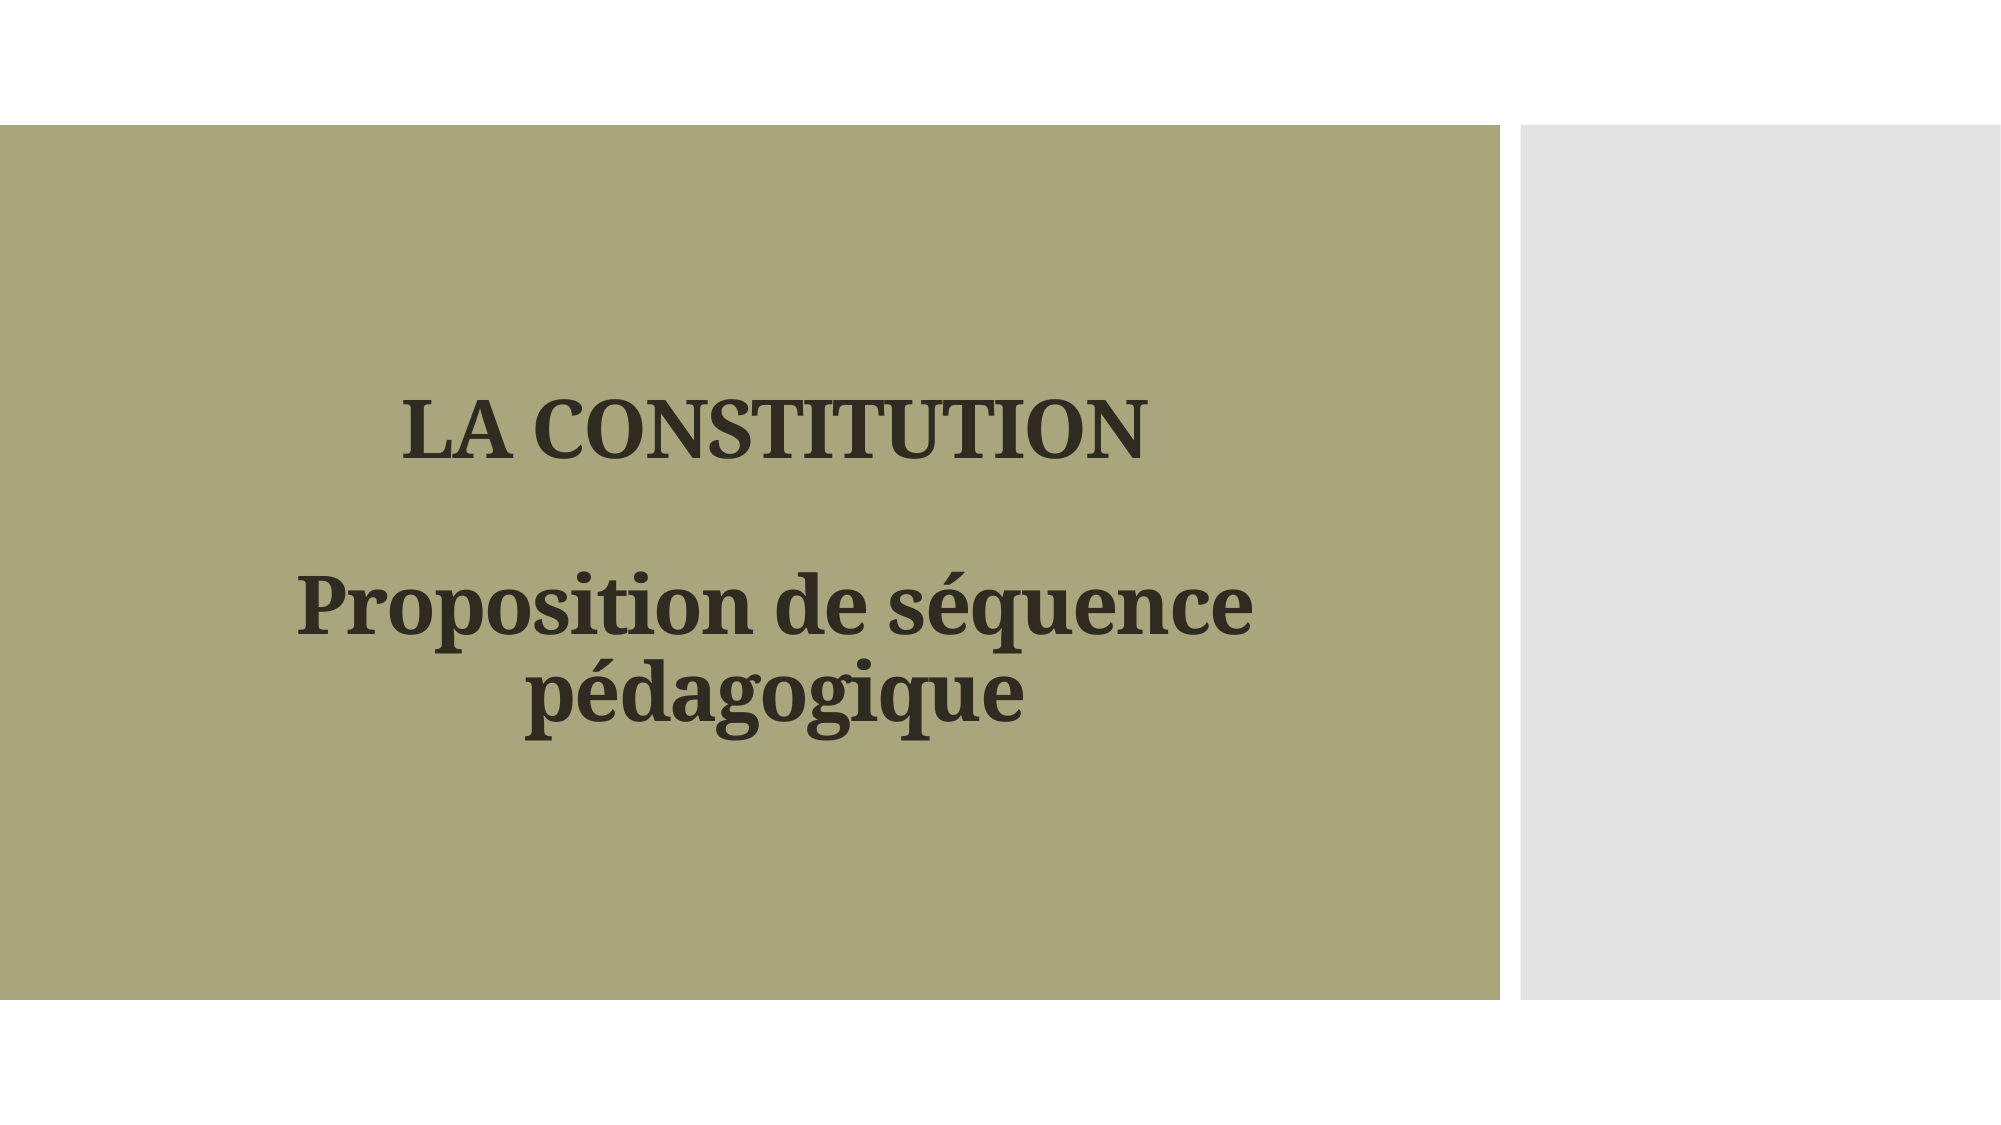

# LA CONSTITUTION Proposition de séquence pédagogique